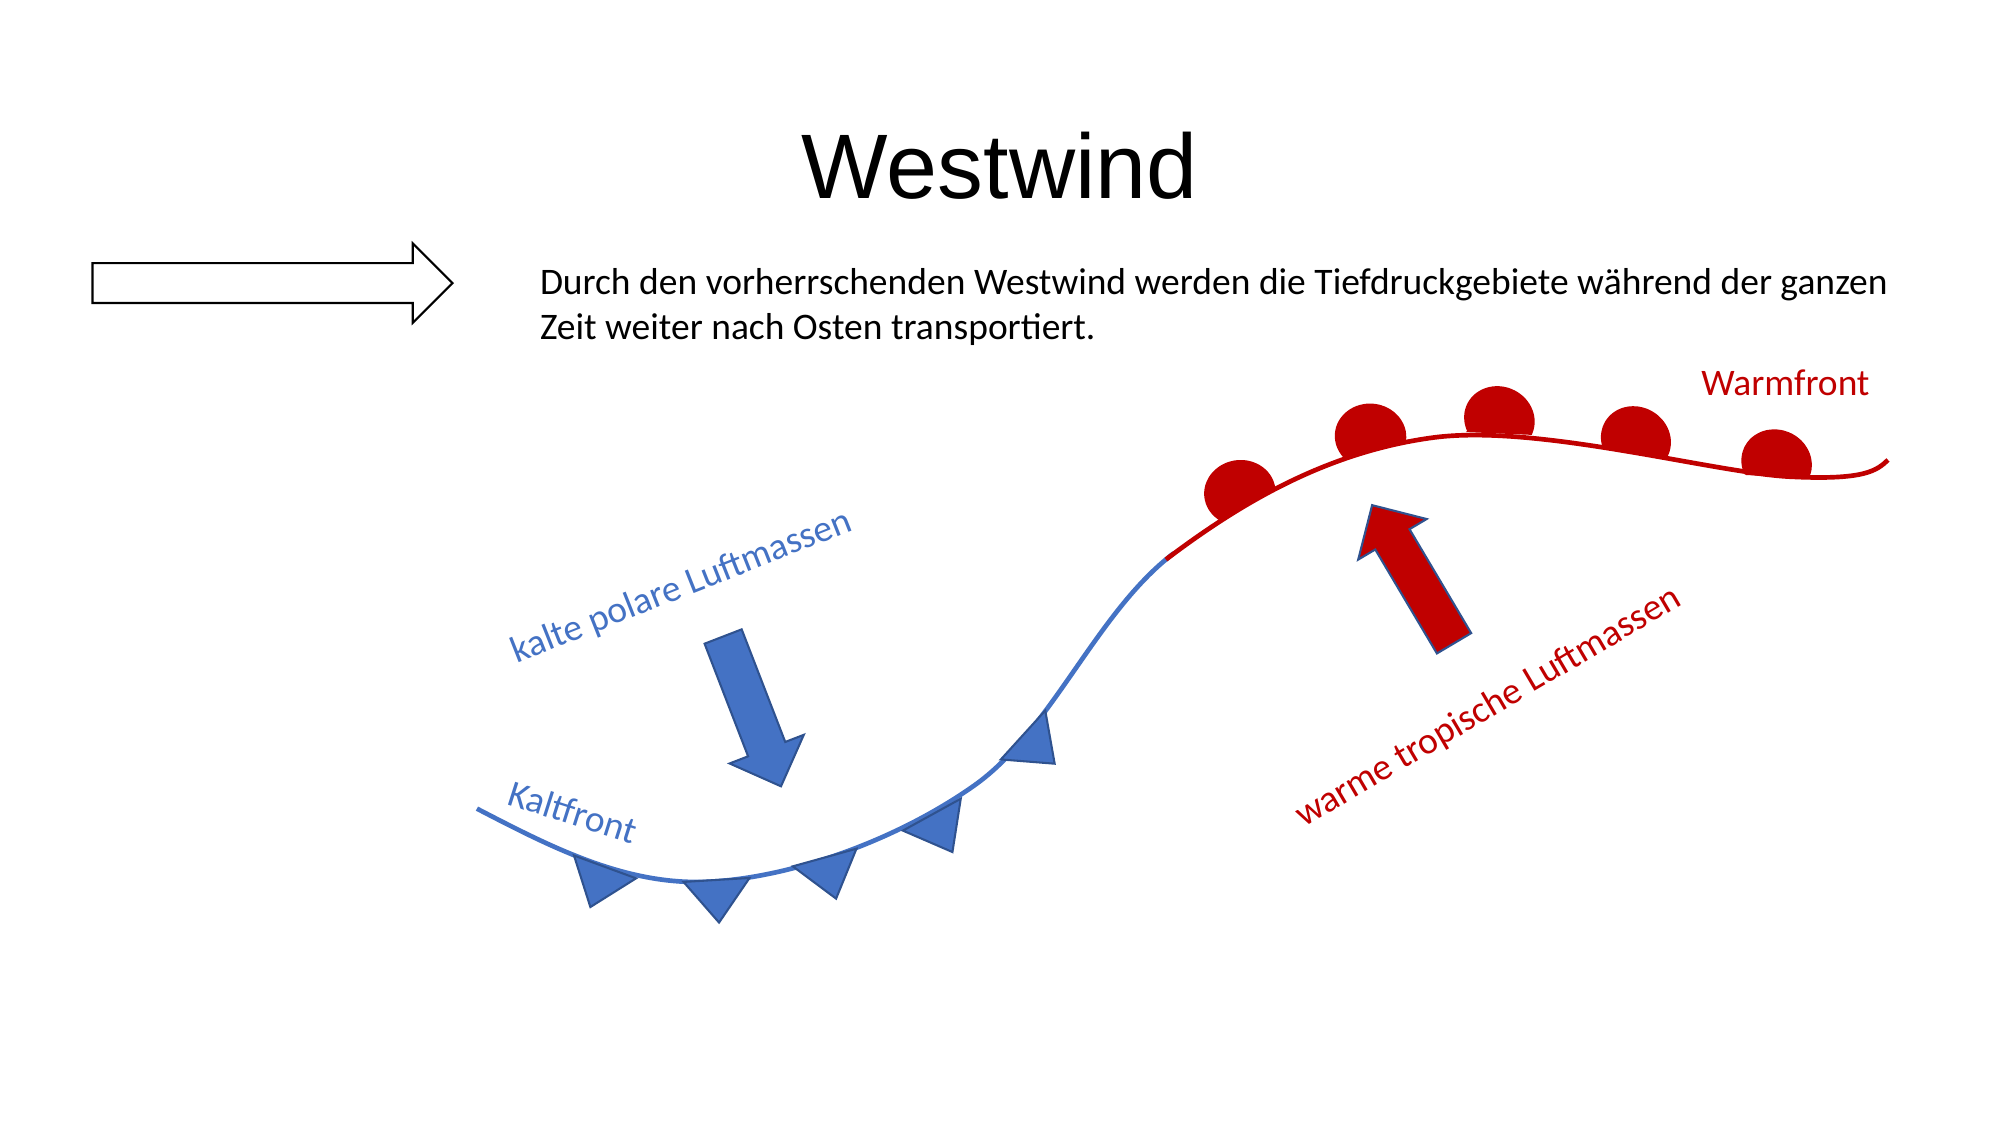

# Westwind
Durch den vorherrschenden Westwind werden die Tiefdruckgebiete während der ganzen Zeit weiter nach Osten transportiert.
Warmfront
warme tropische Luftmassen
kalte polare Luftmassen
Kaltfront